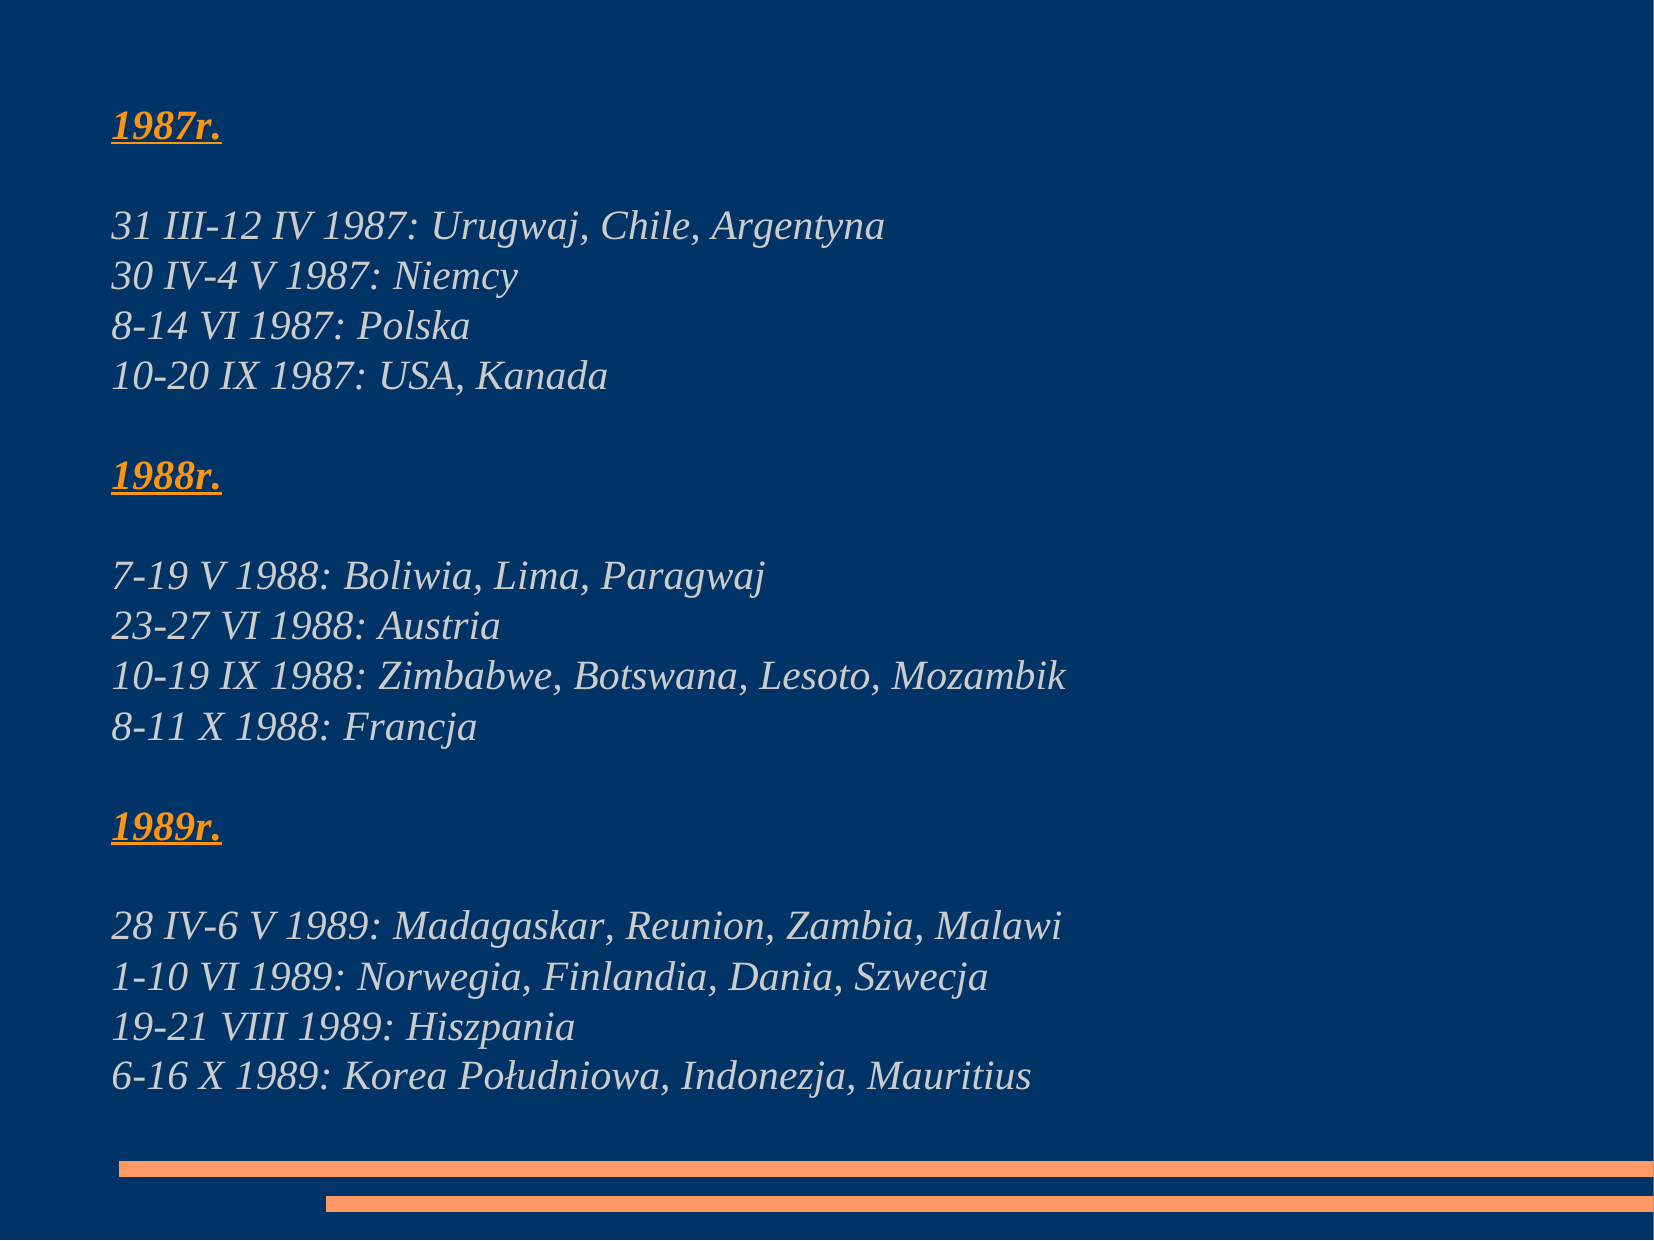

# 1987r.
31 III-12 IV 1987: Urugwaj, Chile, Argentyna
30 IV-4 V 1987: Niemcy
8-14 VI 1987: Polska
10-20 IX 1987: USA, Kanada
1988r.
7-19 V 1988: Boliwia, Lima, Paragwaj
23-27 VI 1988: Austria
10-19 IX 1988: Zimbabwe, Botswana, Lesoto, Mozambik
8-11 X 1988: Francja
1989r.
28 IV-6 V 1989: Madagaskar, Reunion, Zambia, Malawi
1-10 VI 1989: Norwegia, Finlandia, Dania, Szwecja
19-21 VIII 1989: Hiszpania
6-16 X 1989: Korea Południowa, Indonezja, Mauritius